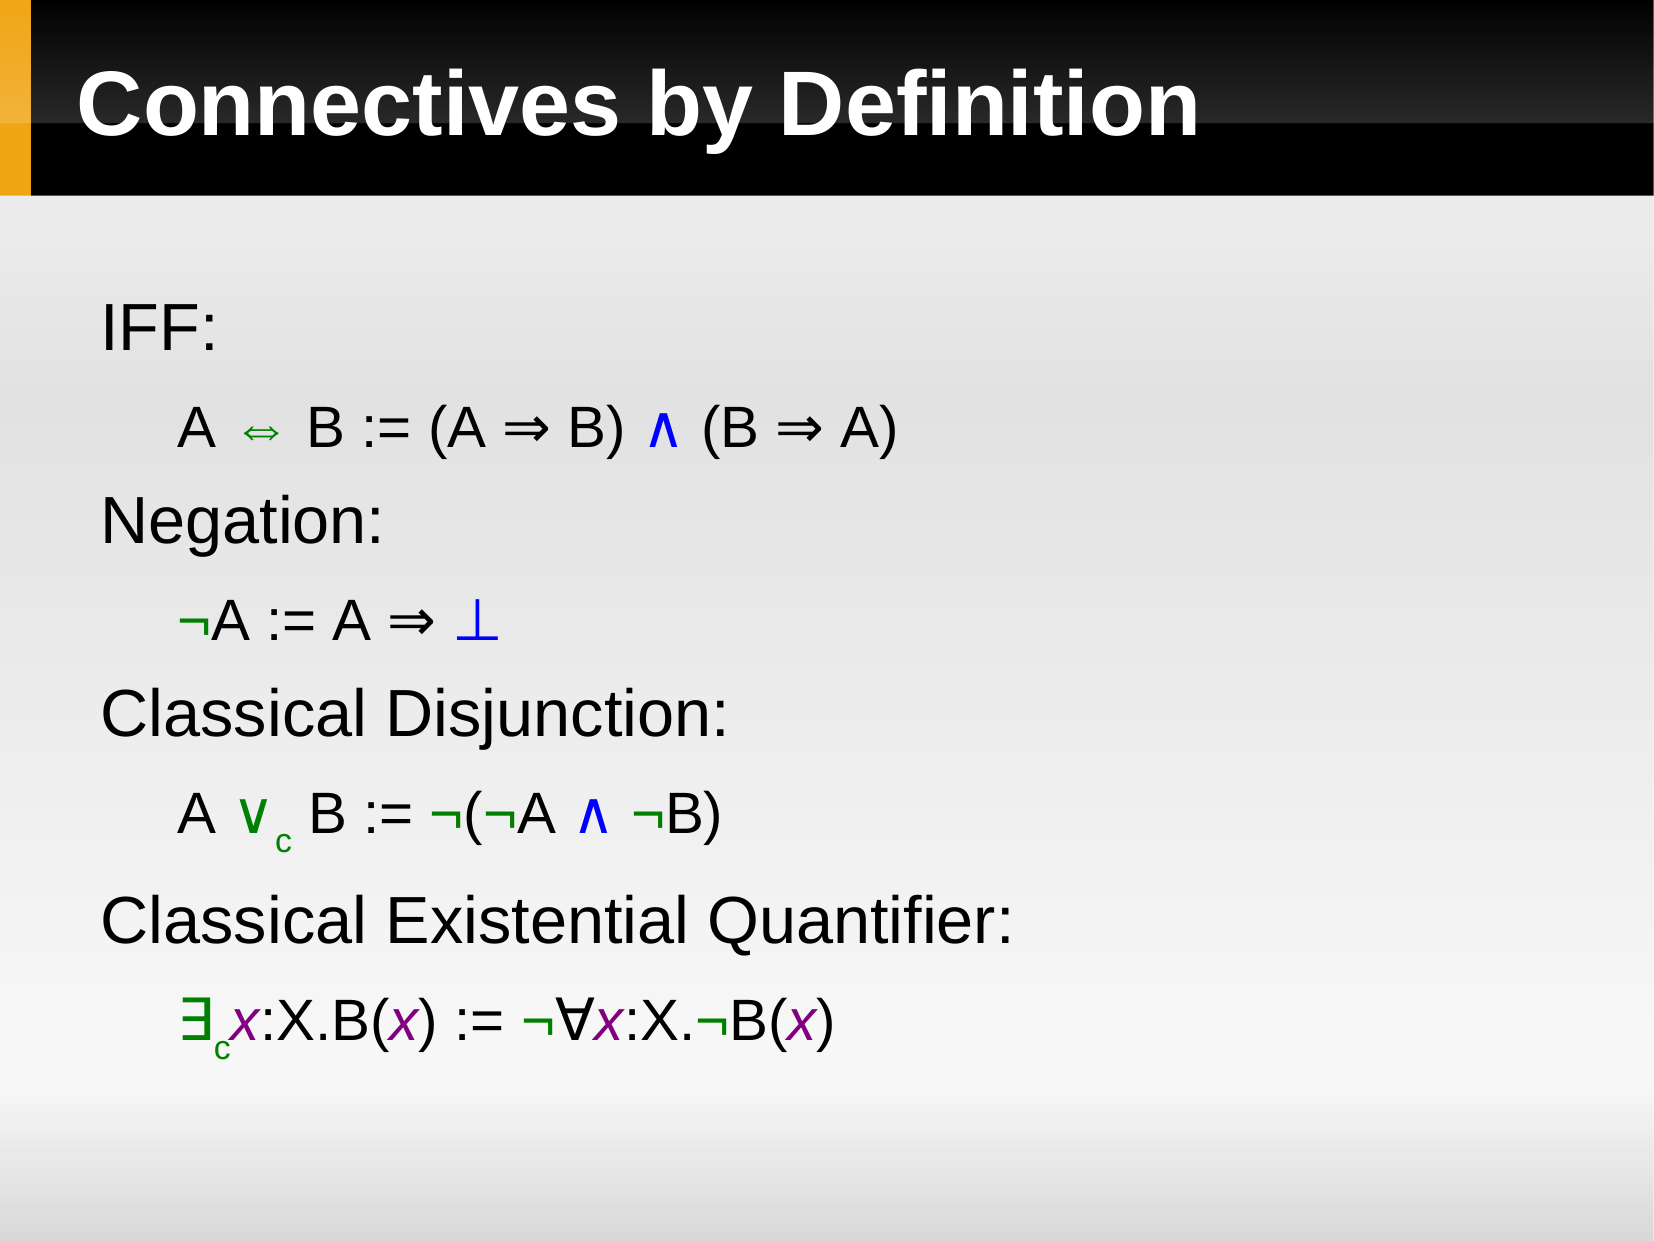

# Connectives by Definition
IFF:
A ⇔ B := (A ⇒ B) ∧ (B ⇒ A)
Negation:
¬A := A ⇒ ⊥
Classical Disjunction:
A ∨c B := ¬(¬A ∧ ¬B)
Classical Existential Quantifier:
∃cx:X.B(x) := ¬∀x:X.¬B(x)